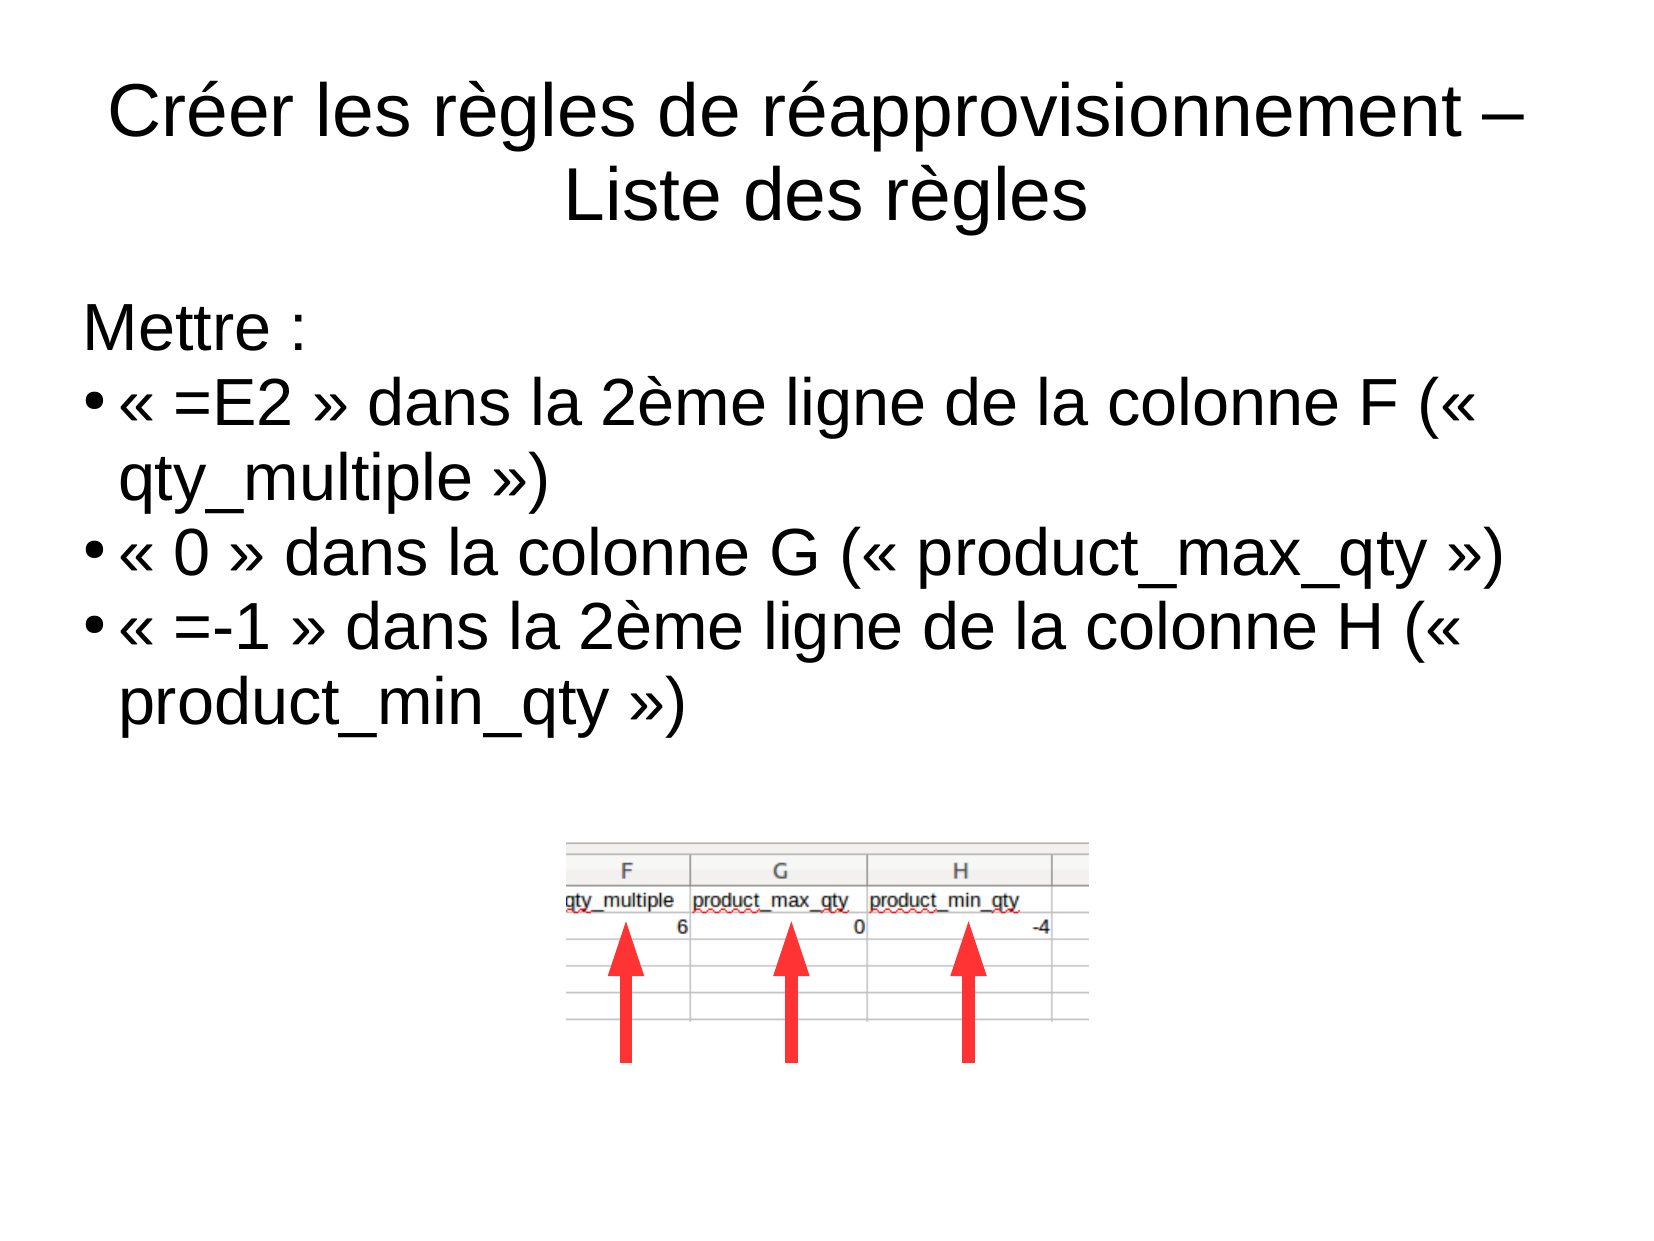

# Créer les règles de réapprovisionnement – Liste des règles
Mettre :
« =E2 » dans la 2ème ligne de la colonne F (« qty_multiple »)
« 0 » dans la colonne G (« product_max_qty »)
« =-1 » dans la 2ème ligne de la colonne H (« product_min_qty »)